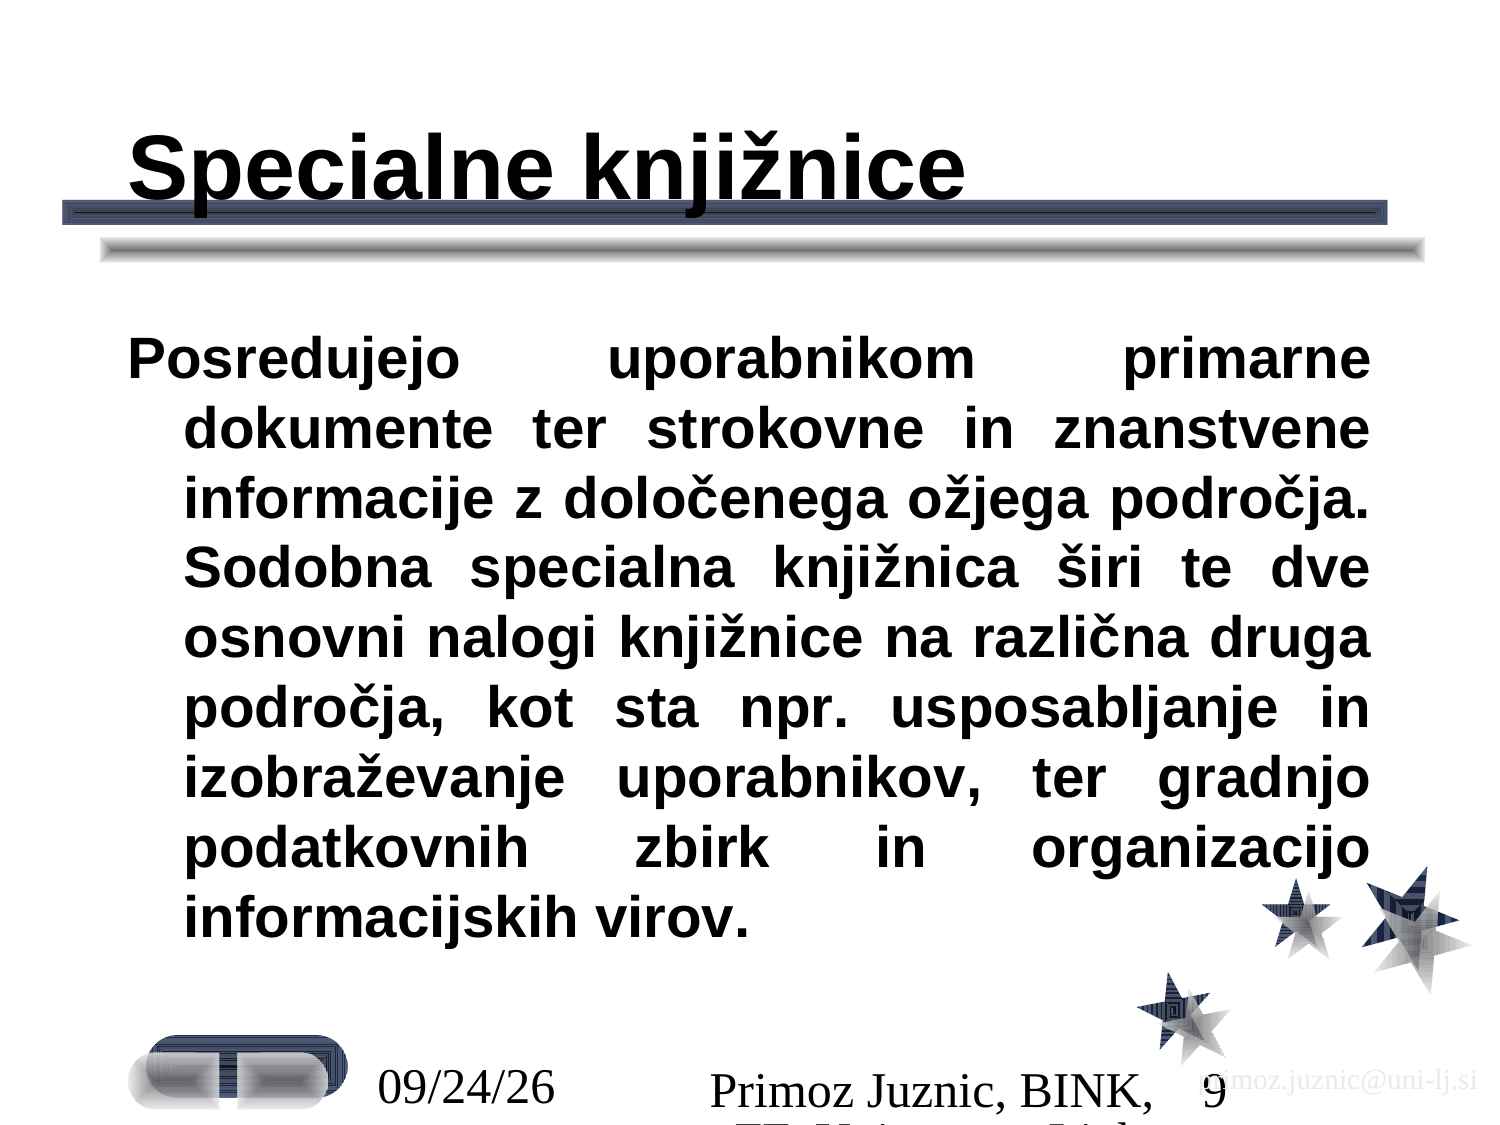

# Specialne knjižnice
Posredujejo uporabnikom primarne dokumente ter strokovne in znanstvene informacije z določenega ožjega področja. Sodobna specialna knjižnica širi te dve osnovni nalogi knjižnice na različna druga področja, kot sta npr. usposabljanje in izobraževanje uporabnikov, ter gradnjo podatkovnih zbirk in organizacijo informacijskih virov.
Primoz Juznic, BINK, FF, Univerza v Ljubljani
9